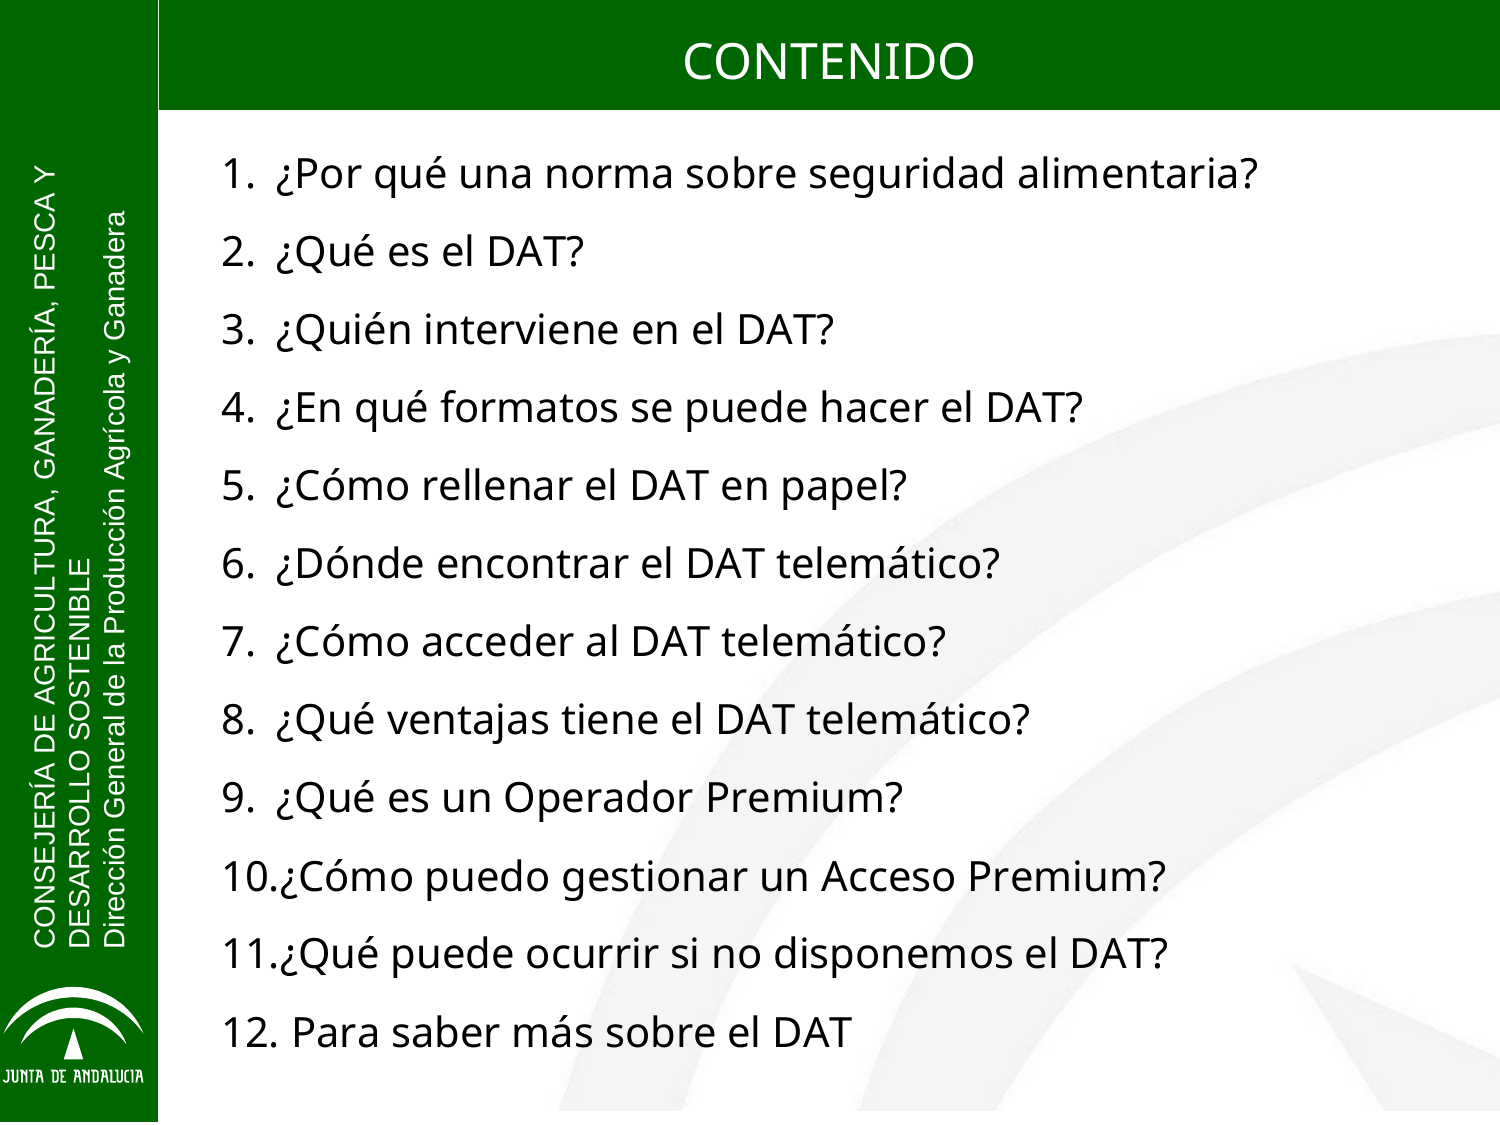

CONTENIDO
¿Por qué una norma sobre seguridad alimentaria?
¿Qué es el DAT?
¿Quién interviene en el DAT?
¿En qué formatos se puede hacer el DAT?
¿Cómo rellenar el DAT en papel?
¿Dónde encontrar el DAT telemático?
¿Cómo acceder al DAT telemático?
¿Qué ventajas tiene el DAT telemático?
¿Qué es un Operador Premium?
¿Cómo puedo gestionar un Acceso Premium?
¿Qué puede ocurrir si no disponemos el DAT?
 Para saber más sobre el DAT